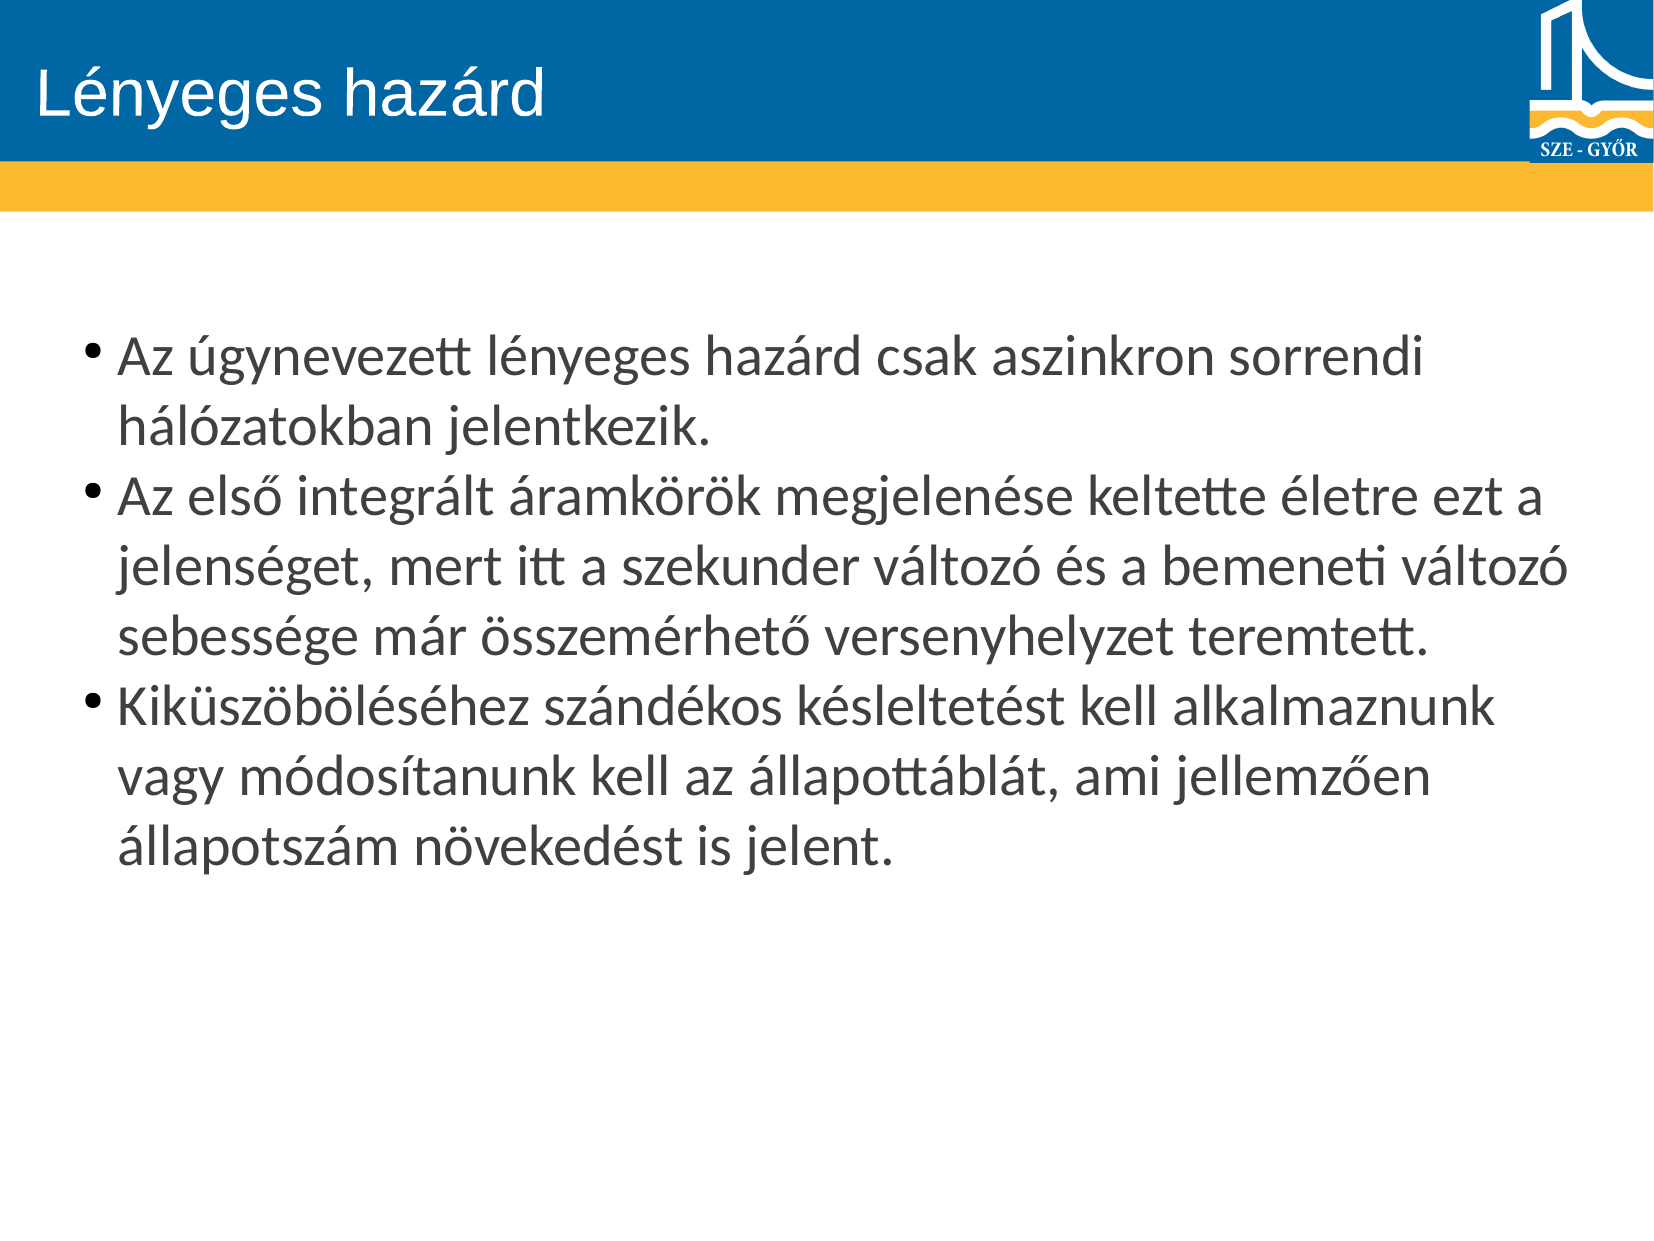

Lényeges hazárd
Az úgynevezett lényeges hazárd csak aszinkron sorrendi hálózatokban jelentkezik.
Az első integrált áramkörök megjelenése keltette életre ezt a jelenséget, mert itt a szekunder változó és a bemeneti változó sebessége már összemérhető versenyhelyzet teremtett.
Kiküszöböléséhez szándékos késleltetést kell alkalmaznunk vagy módosítanunk kell az állapottáblát, ami jellemzően állapotszám növekedést is jelent.